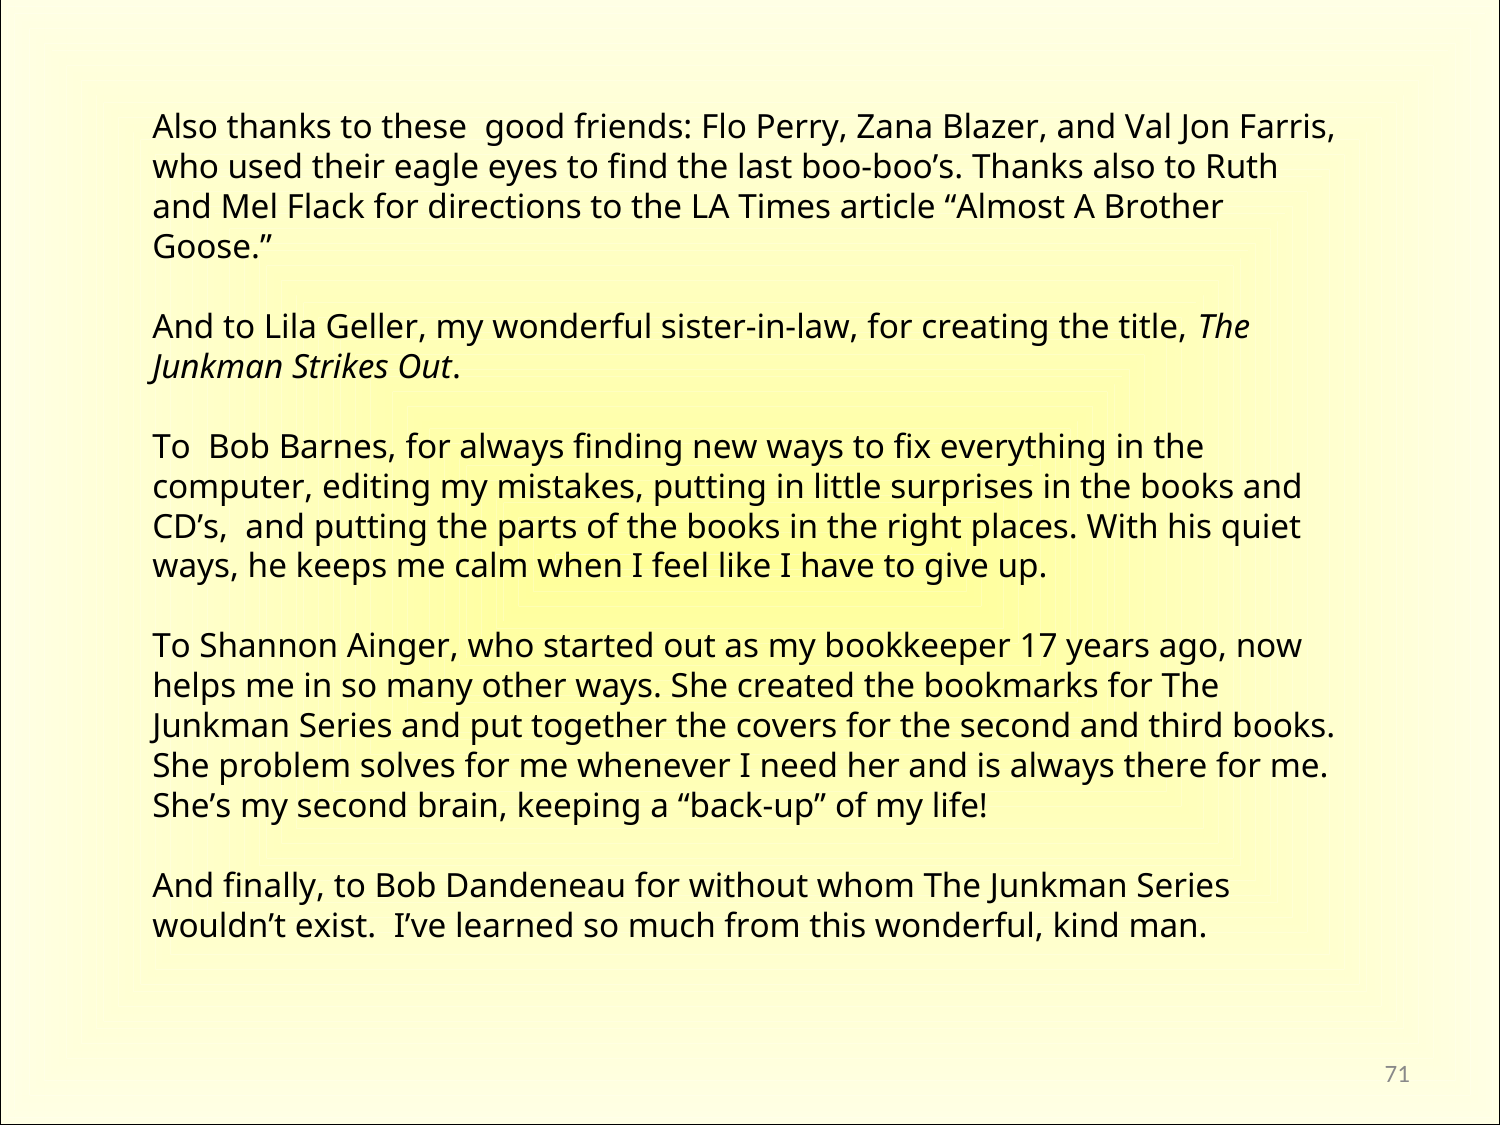

Also thanks to these good friends: Flo Perry, Zana Blazer, and Val Jon Farris, who used their eagle eyes to find the last boo-boo’s. Thanks also to Ruth and Mel Flack for directions to the LA Times article “Almost A Brother Goose.”
And to Lila Geller, my wonderful sister-in-law, for creating the title, The Junkman Strikes Out.
To Bob Barnes, for always finding new ways to fix everything in the computer, editing my mistakes, putting in little surprises in the books and CD’s, and putting the parts of the books in the right places. With his quiet ways, he keeps me calm when I feel like I have to give up.
To Shannon Ainger, who started out as my bookkeeper 17 years ago, now helps me in so many other ways. She created the bookmarks for The Junkman Series and put together the covers for the second and third books. She problem solves for me whenever I need her and is always there for me. She’s my second brain, keeping a “back-up” of my life!
And finally, to Bob Dandeneau for without whom The Junkman Series wouldn’t exist. I’ve learned so much from this wonderful, kind man.